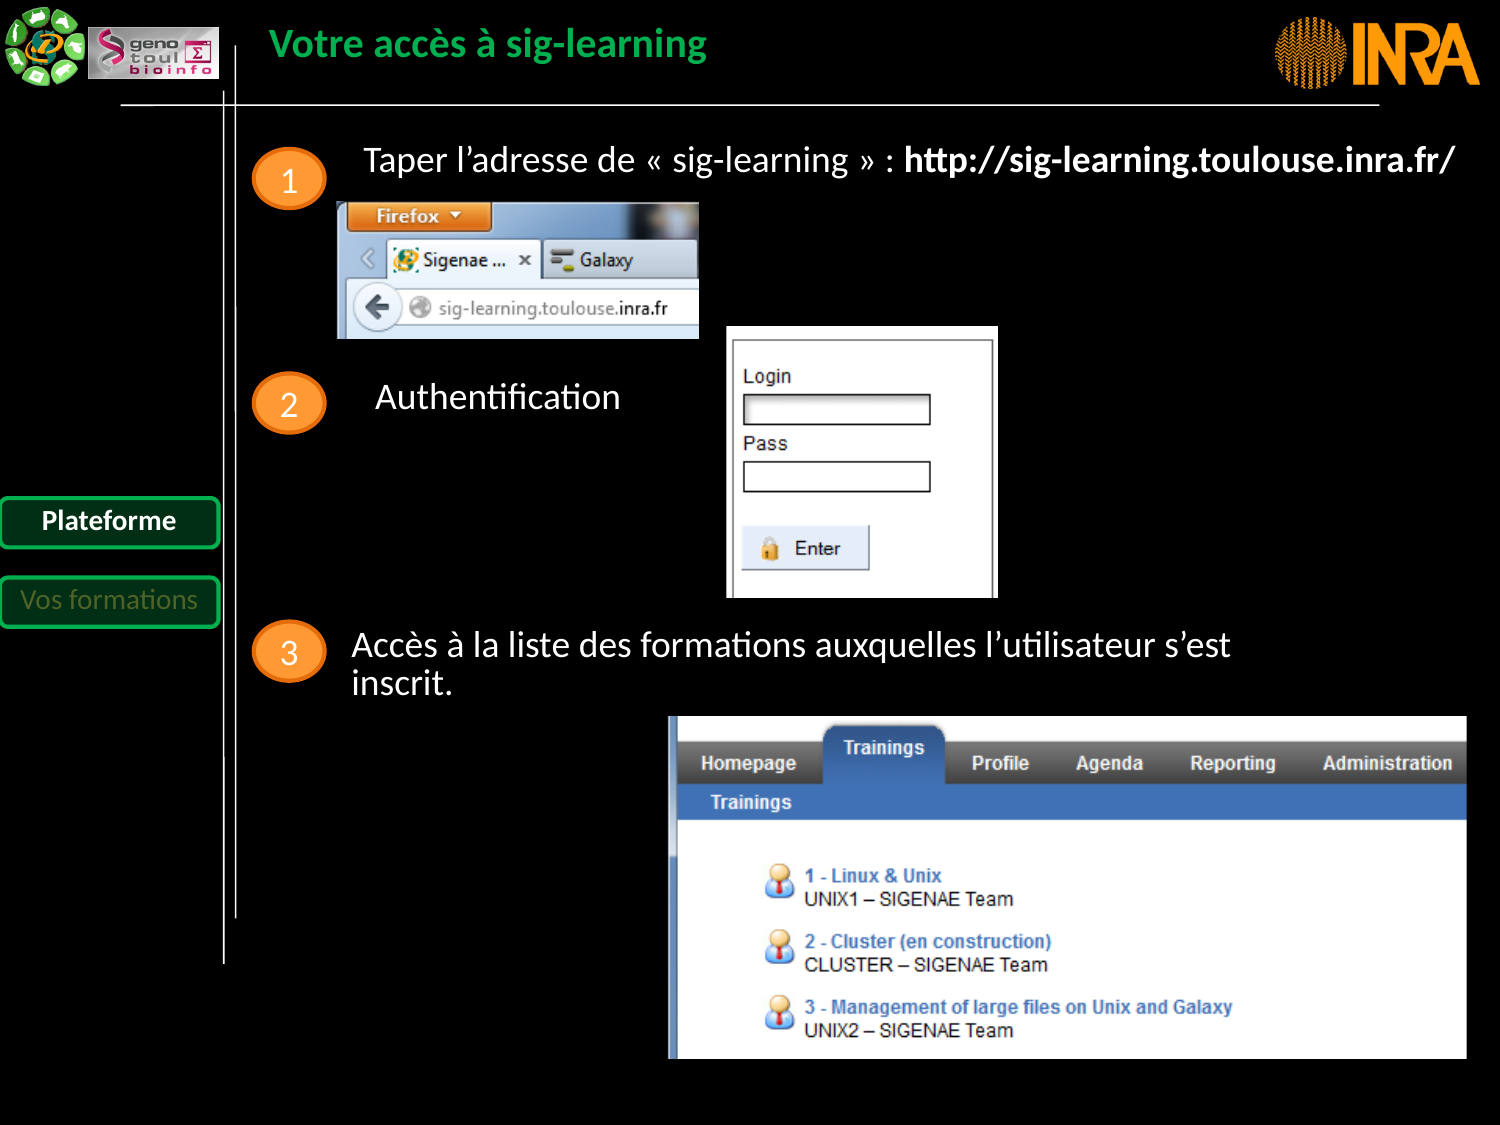

Votre accès à sig-learning
Taper l’adresse de « sig-learning » : http://sig-learning.toulouse.inra.fr/
1
2
Authentification
Plateforme
Vos formations
3
Accès à la liste des formations auxquelles l’utilisateur s’est inscrit.